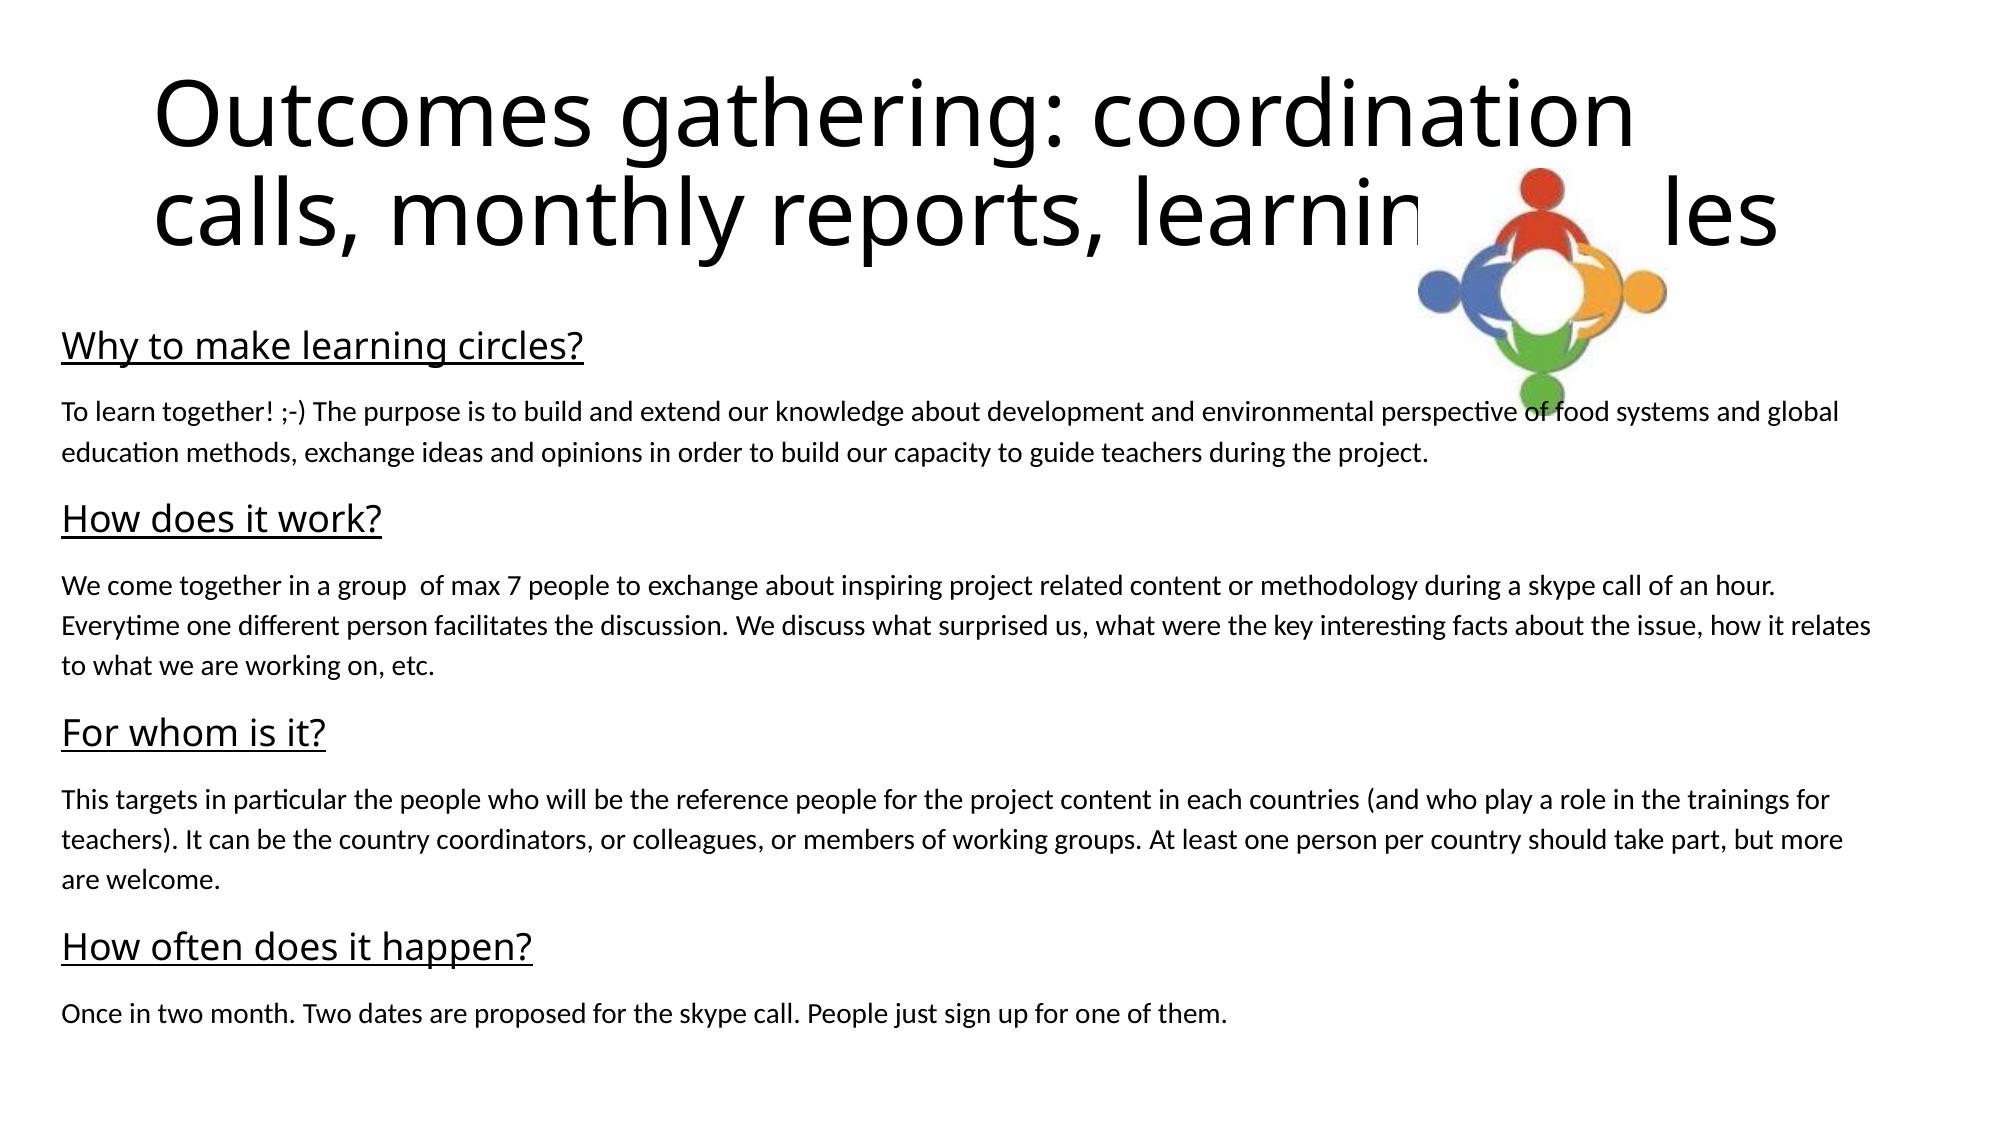

Why to make learning circles?
To learn together! ;-) The purpose is to build and extend our knowledge about development and environmental perspective of food systems and global education methods, exchange ideas and opinions in order to build our capacity to guide teachers during the project.
How does it work?
We come together in a group of max 7 people to exchange about inspiring project related content or methodology during a skype call of an hour. Everytime one different person facilitates the discussion. We discuss what surprised us, what were the key interesting facts about the issue, how it relates to what we are working on, etc.
For whom is it?
This targets in particular the people who will be the reference people for the project content in each countries (and who play a role in the trainings for teachers). It can be the country coordinators, or colleagues, or members of working groups. At least one person per country should take part, but more are welcome.
How often does it happen?
Once in two month. Two dates are proposed for the skype call. People just sign up for one of them.
# Outcomes gathering: coordination calls, monthly reports, learning circles